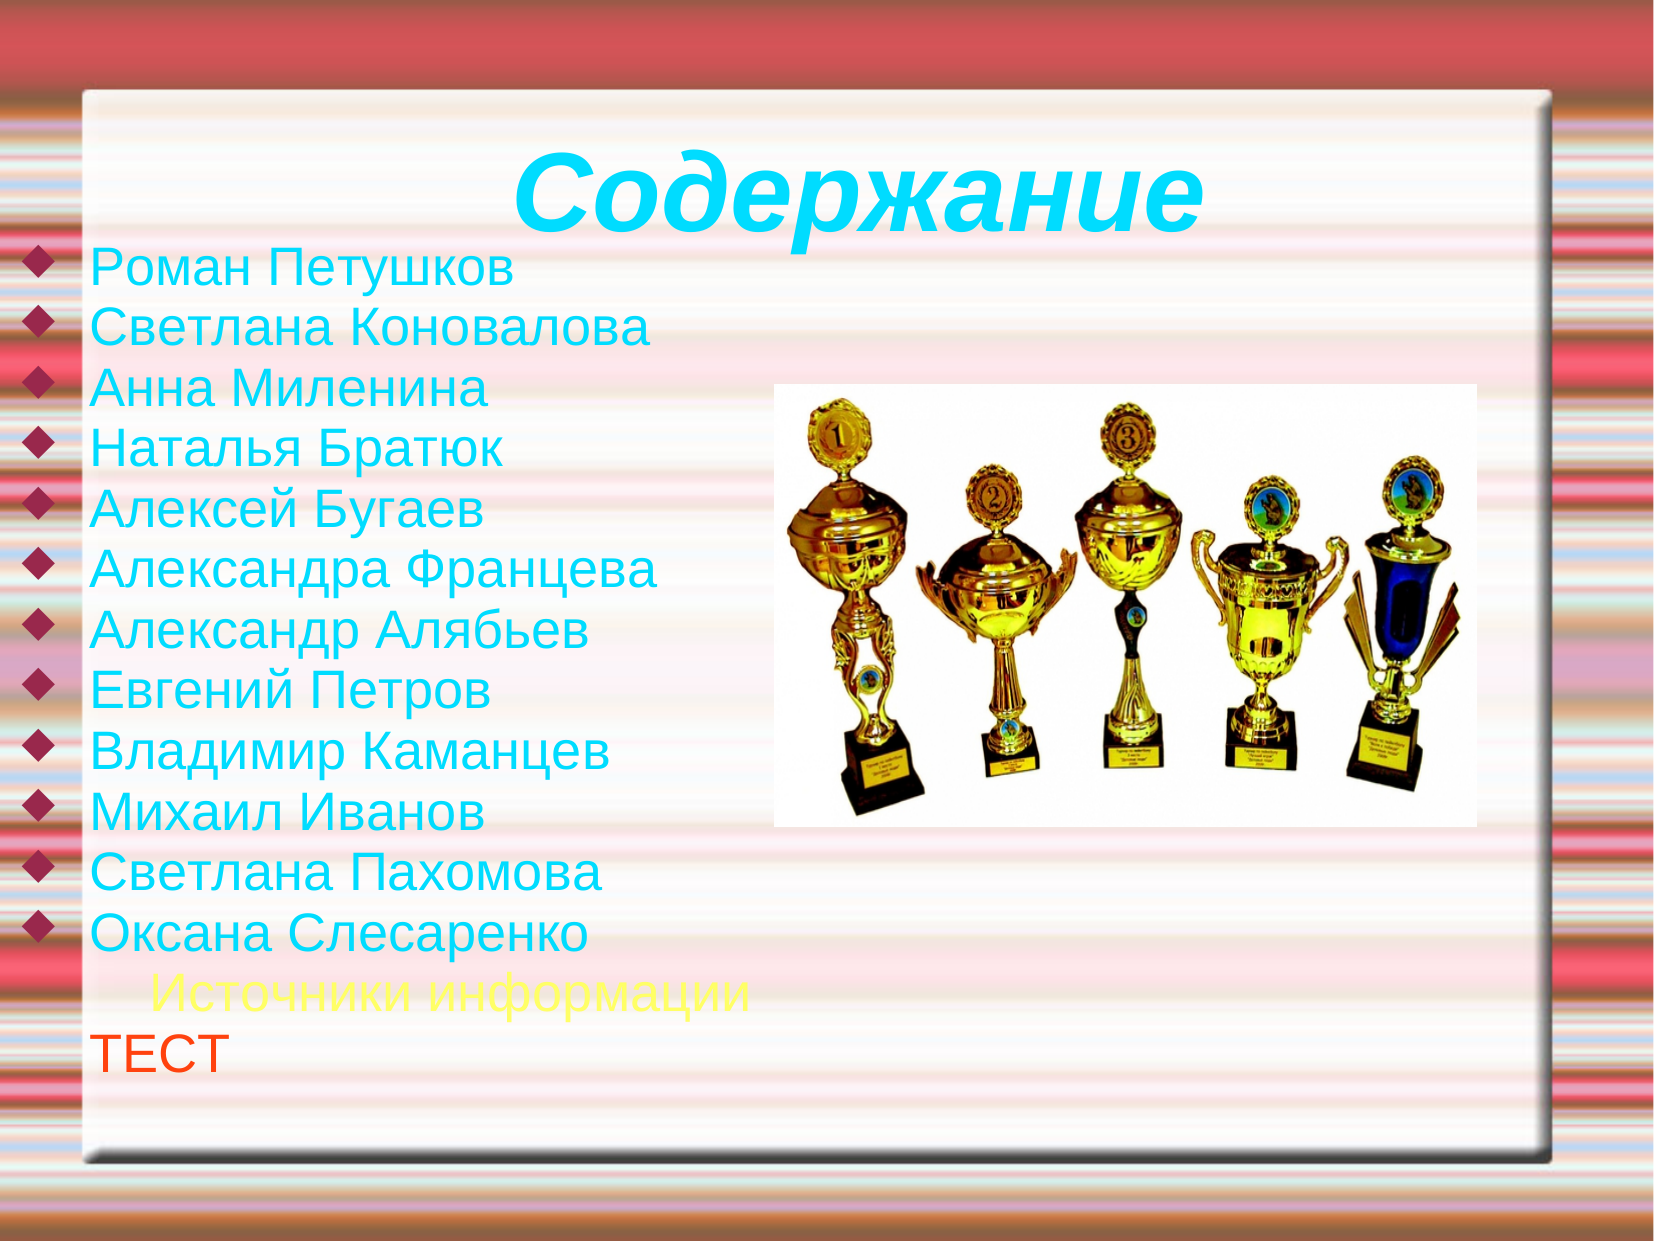

# Содержание
Роман Петушков
Светлана Коновалова
Анна Миленина
Наталья Братюк
Алексей Бугаев
Александра Францева
Александр Алябьев
Евгений Петров
Владимир Каманцев
Михаил Иванов
Светлана Пахомова
Оксана Слесаренко
 Источники информации
ТЕСТ